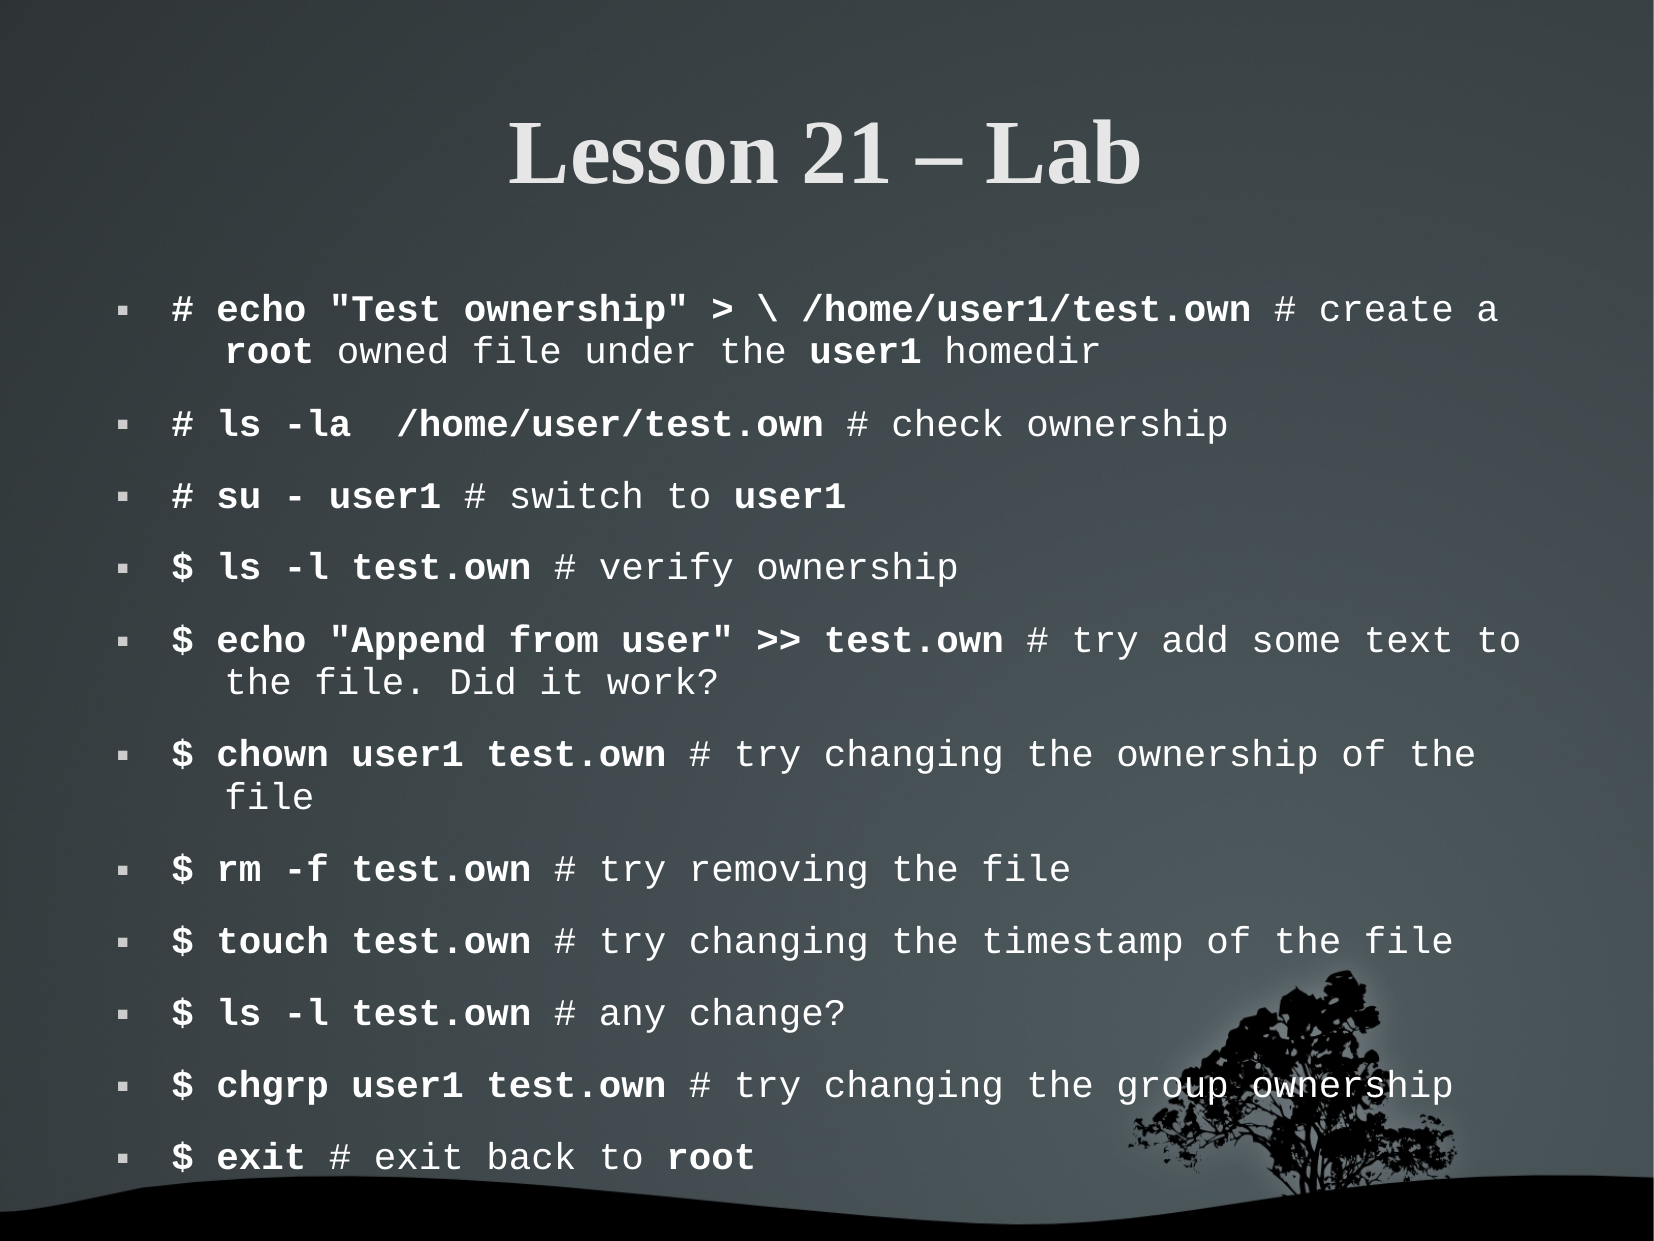

Lesson 21 – Lab
# # echo "Test ownership" > \ /home/user1/test.own # create a root owned file under the user1 homedir
# ls -la /home/user/test.own # check ownership
# su - user1 # switch to user1
$ ls -l test.own # verify ownership
$ echo "Append from user" >> test.own # try add some text to the file. Did it work?
$ chown user1 test.own # try changing the ownership of the file
$ rm -f test.own # try removing the file
$ touch test.own # try changing the timestamp of the file
$ ls -l test.own # any change?
$ chgrp user1 test.own # try changing the group ownership
$ exit # exit back to root